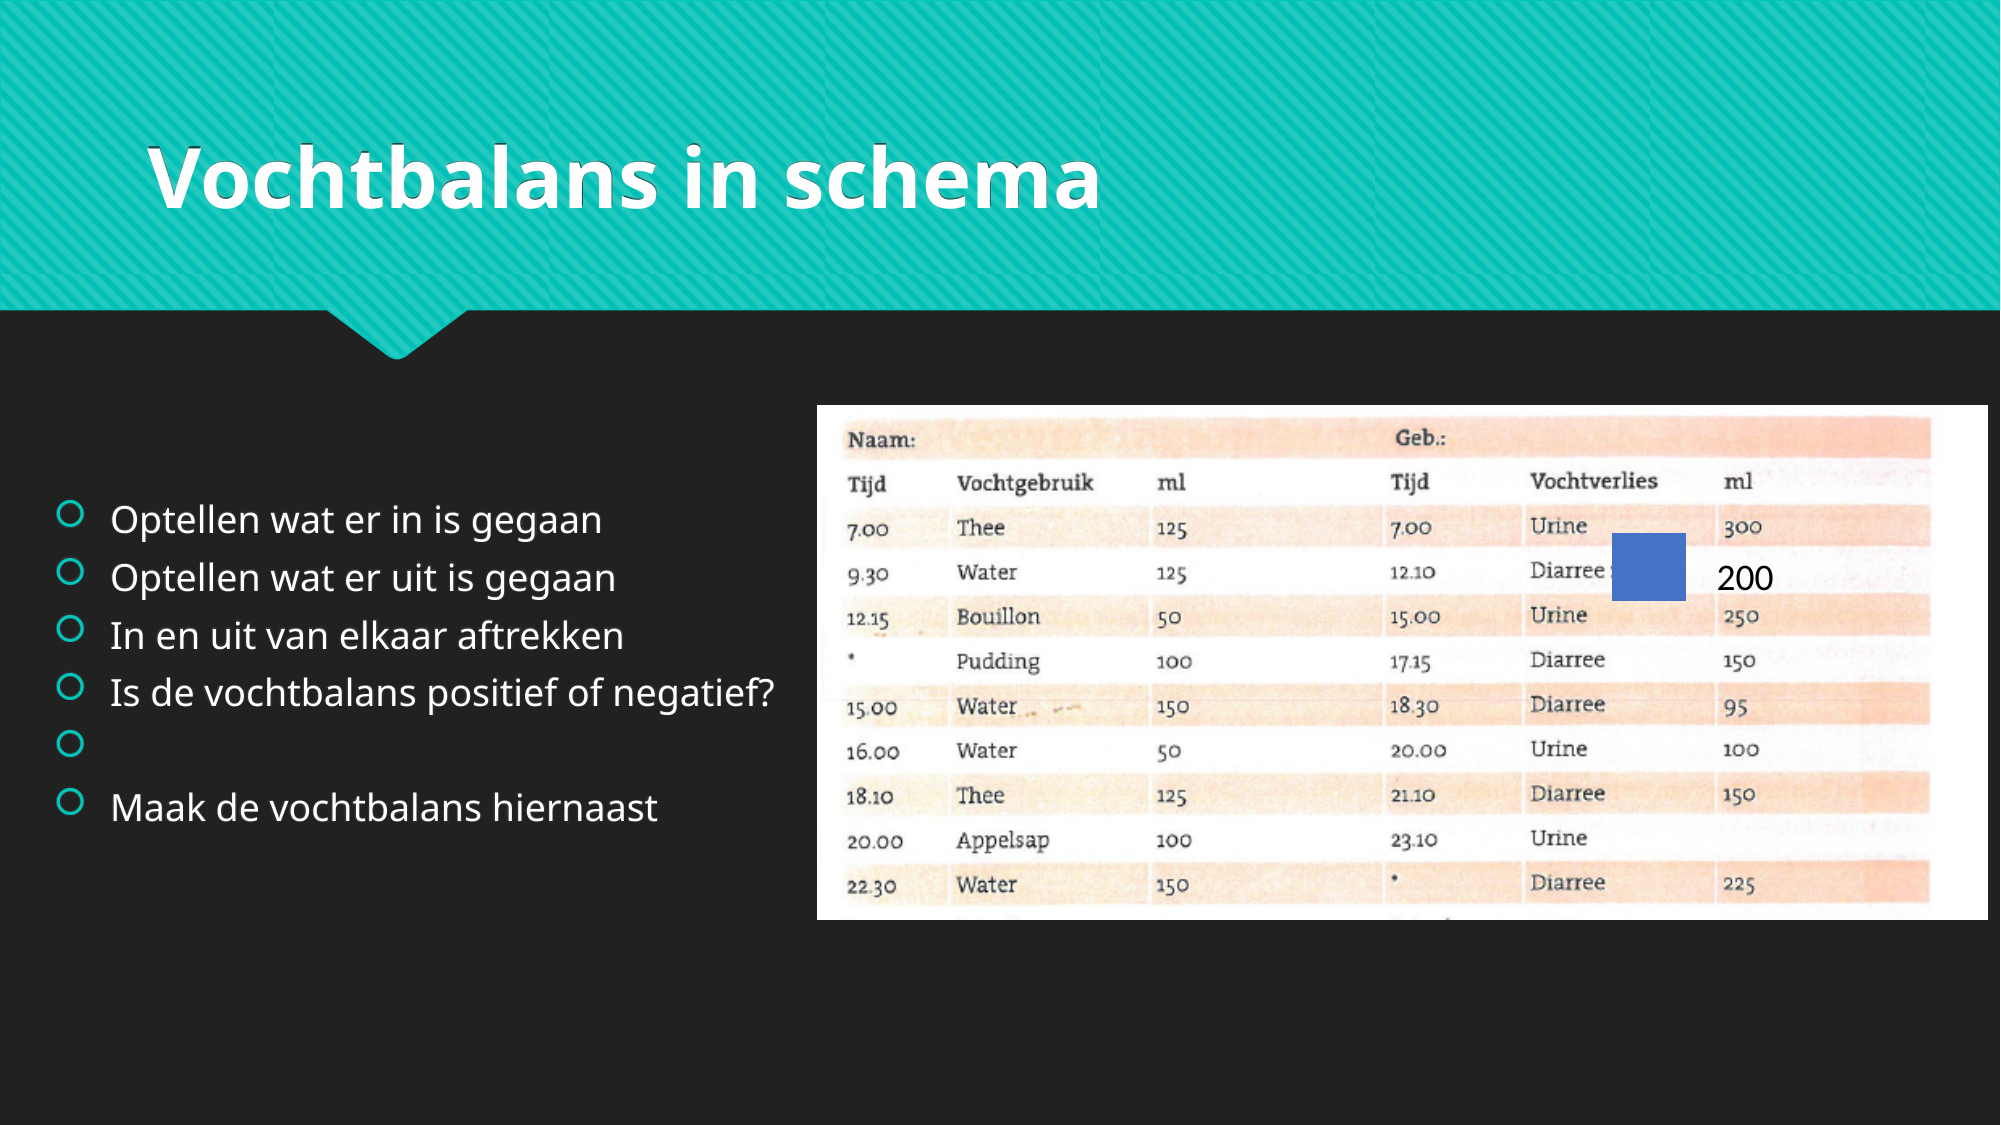

# Vochtbalans in schema
Optellen wat er in is gegaan
Optellen wat er uit is gegaan
In en uit van elkaar aftrekken
Is de vochtbalans positief of negatief?
Maak de vochtbalans hiernaast
| |
| --- |
200